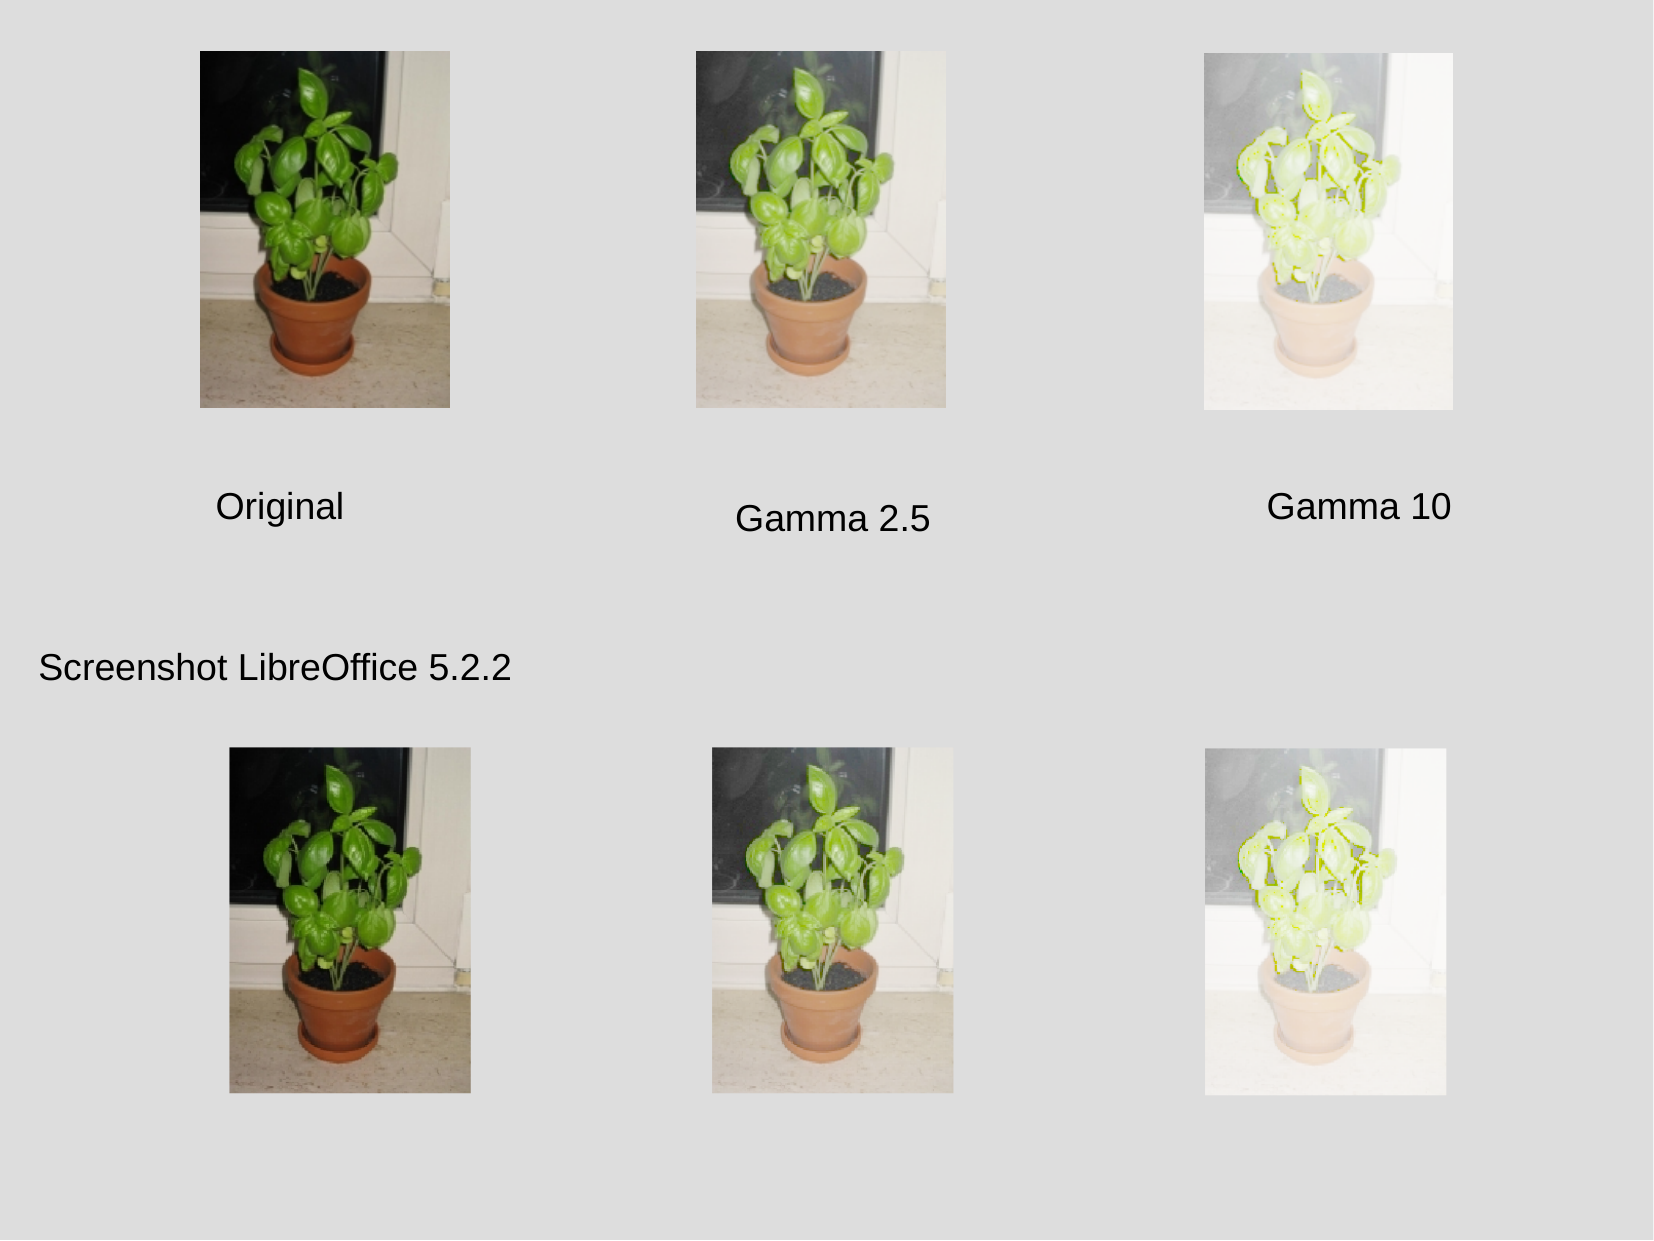

Original
Gamma 10
Gamma 2.5
Screenshot LibreOffice 5.2.2